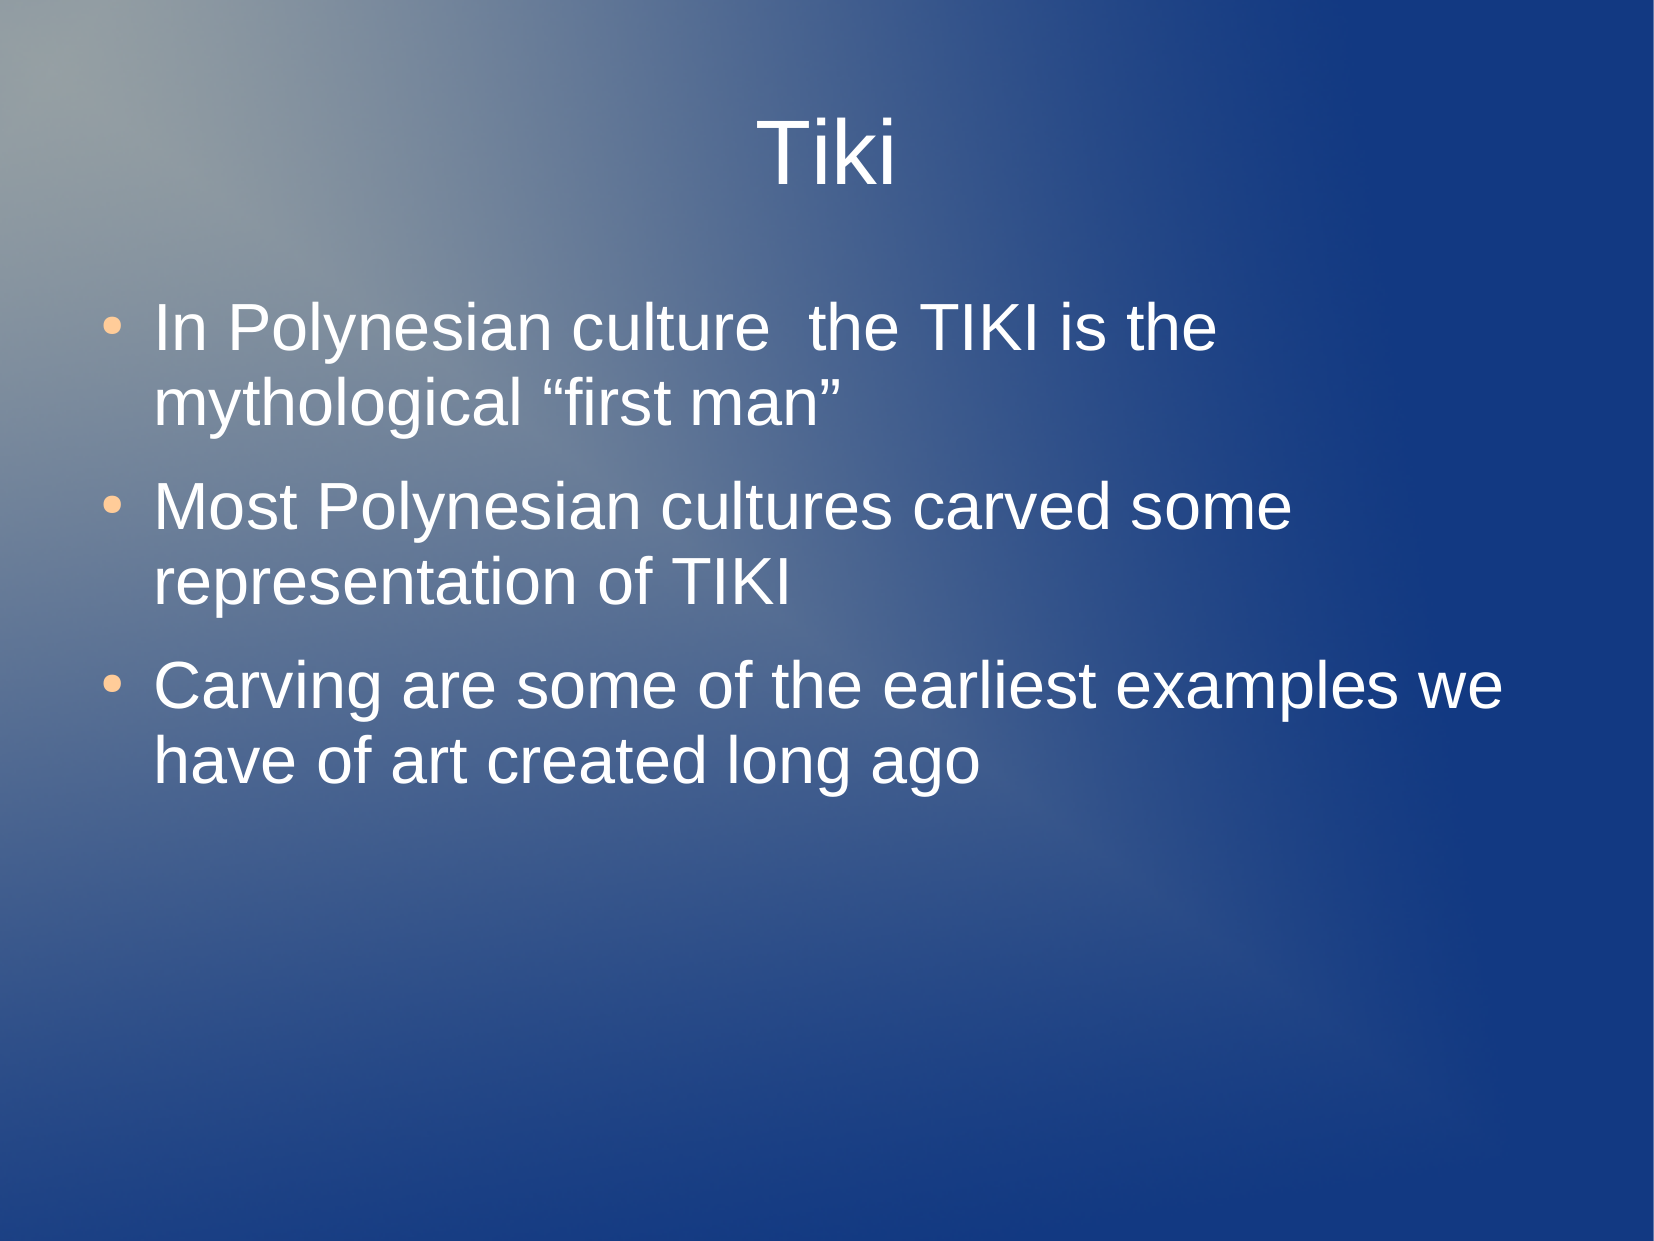

# Tiki
In Polynesian culture the TIKI is the mythological “first man”
Most Polynesian cultures carved some representation of TIKI
Carving are some of the earliest examples we have of art created long ago